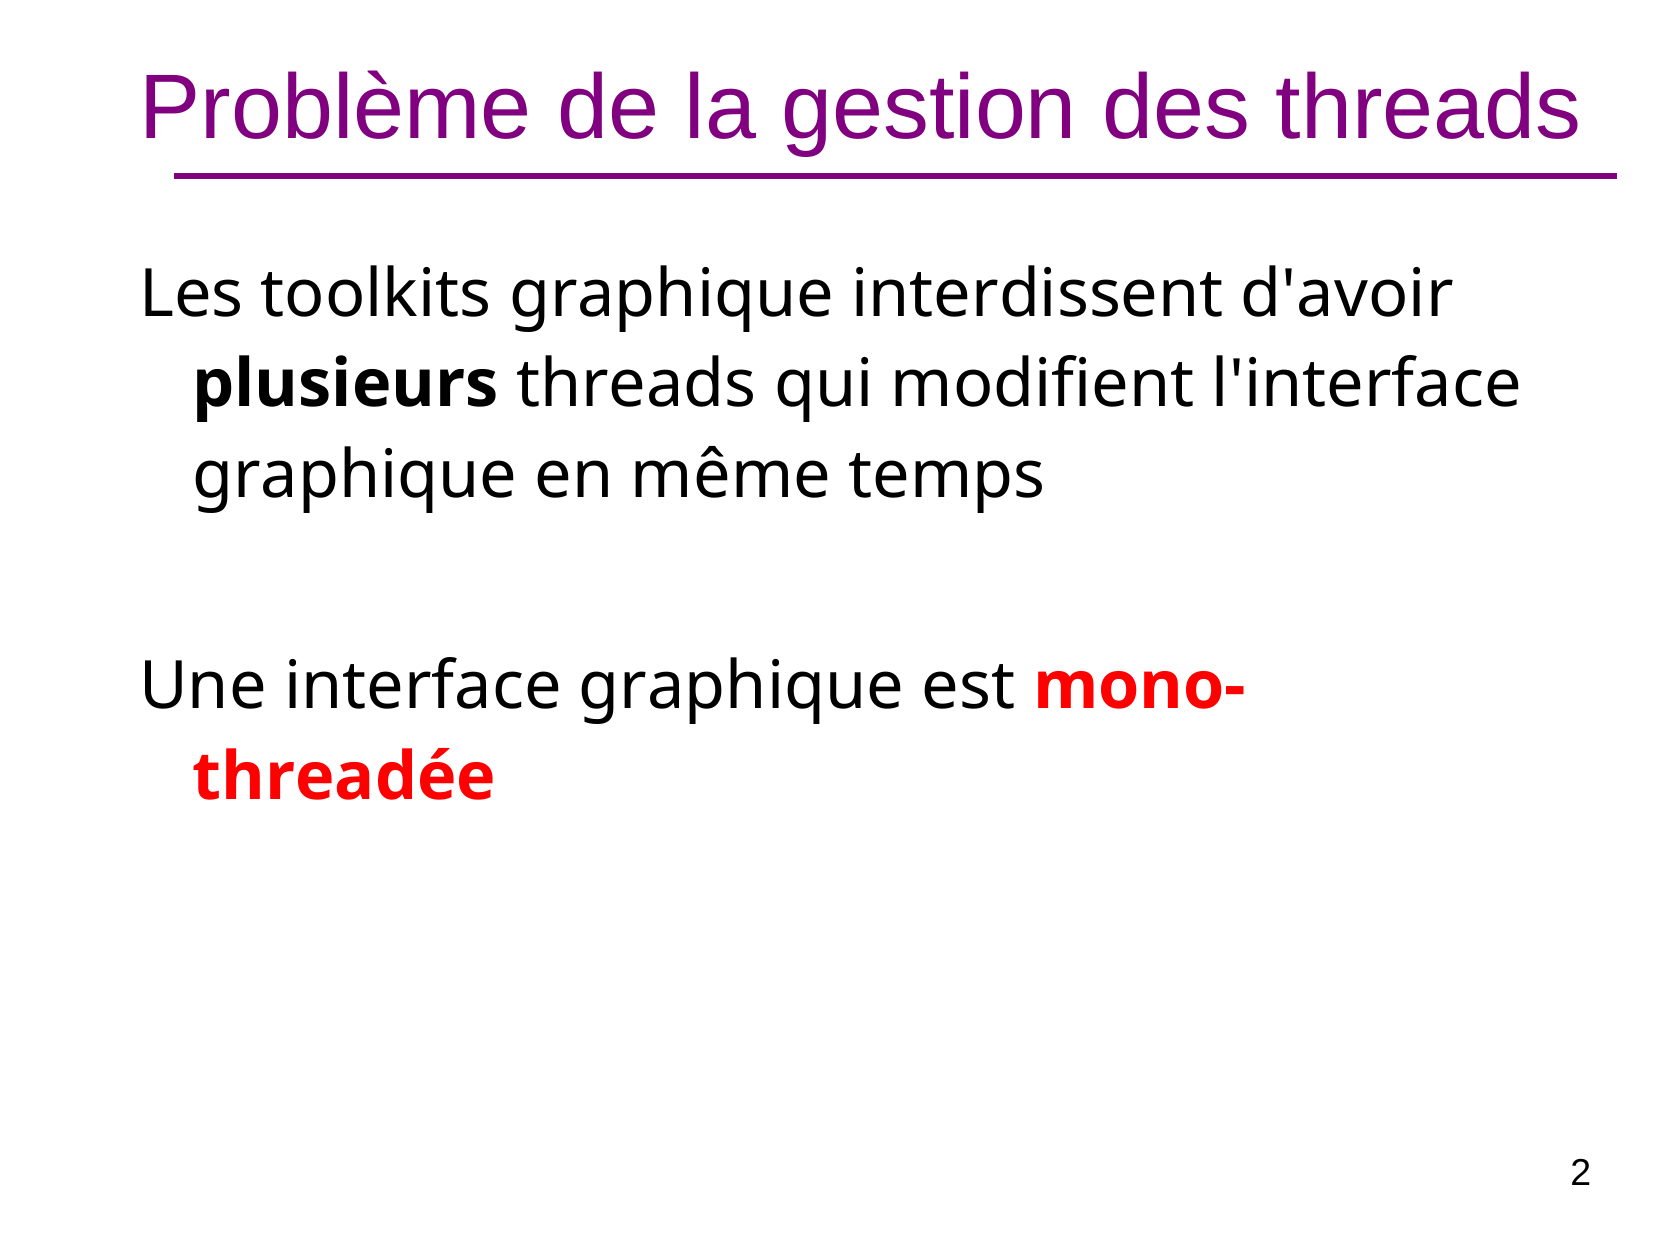

# Problème de la gestion des threads
Les toolkits graphique interdissent d'avoir plusieurs threads qui modifient l'interface graphique en même temps
Une interface graphique est mono-threadée